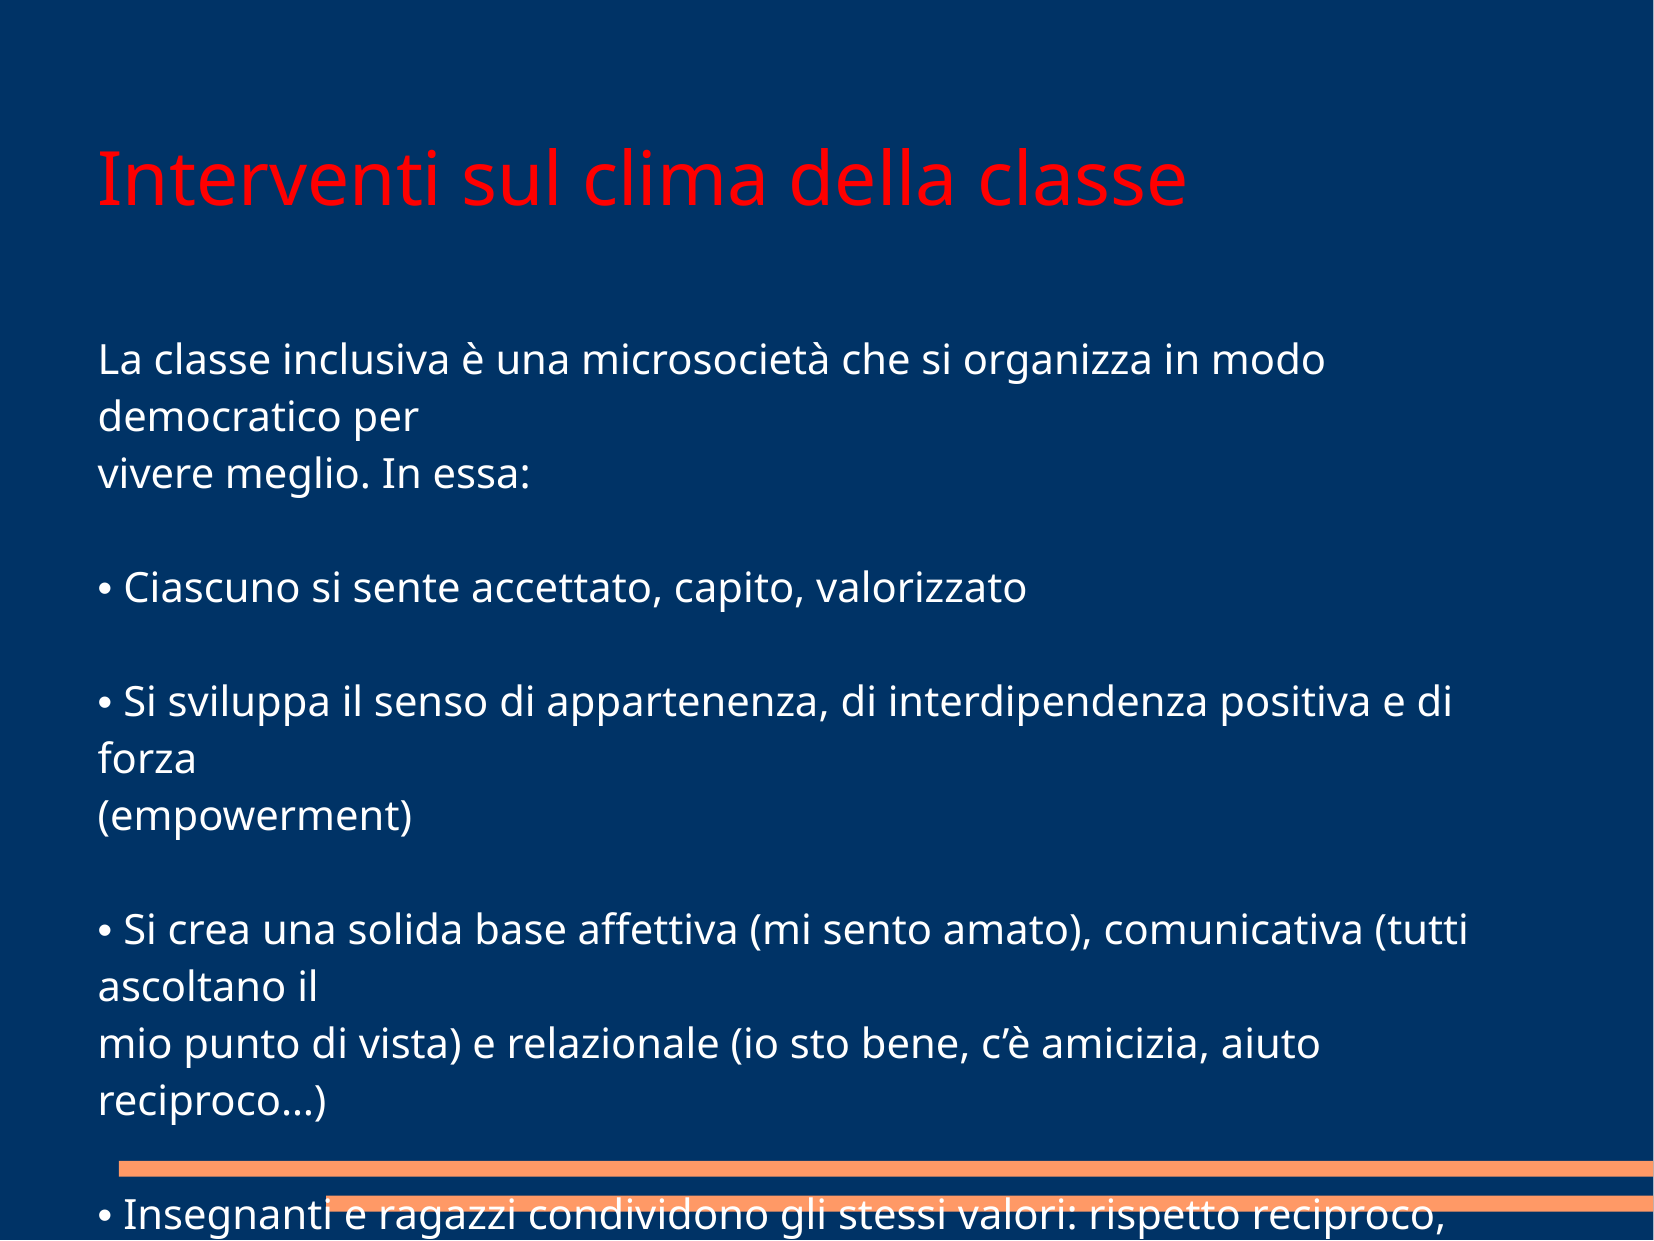

Interventi sul clima della classe
La classe inclusiva è una microsocietà che si organizza in modo democratico per
vivere meglio. In essa:
• Ciascuno si sente accettato, capito, valorizzato
• Si sviluppa il senso di appartenenza, di interdipendenza positiva e di forza
(empowerment)
• Si crea una solida base affettiva (mi sento amato), comunicativa (tutti ascoltano il
mio punto di vista) e relazionale (io sto bene, c’è amicizia, aiuto reciproco…)
• Insegnanti e ragazzi condividono gli stessi valori: rispetto reciproco, attenzione ai
bisogni speciali di ciascuno e ai bisogni «normali» di tutti per essere considerati